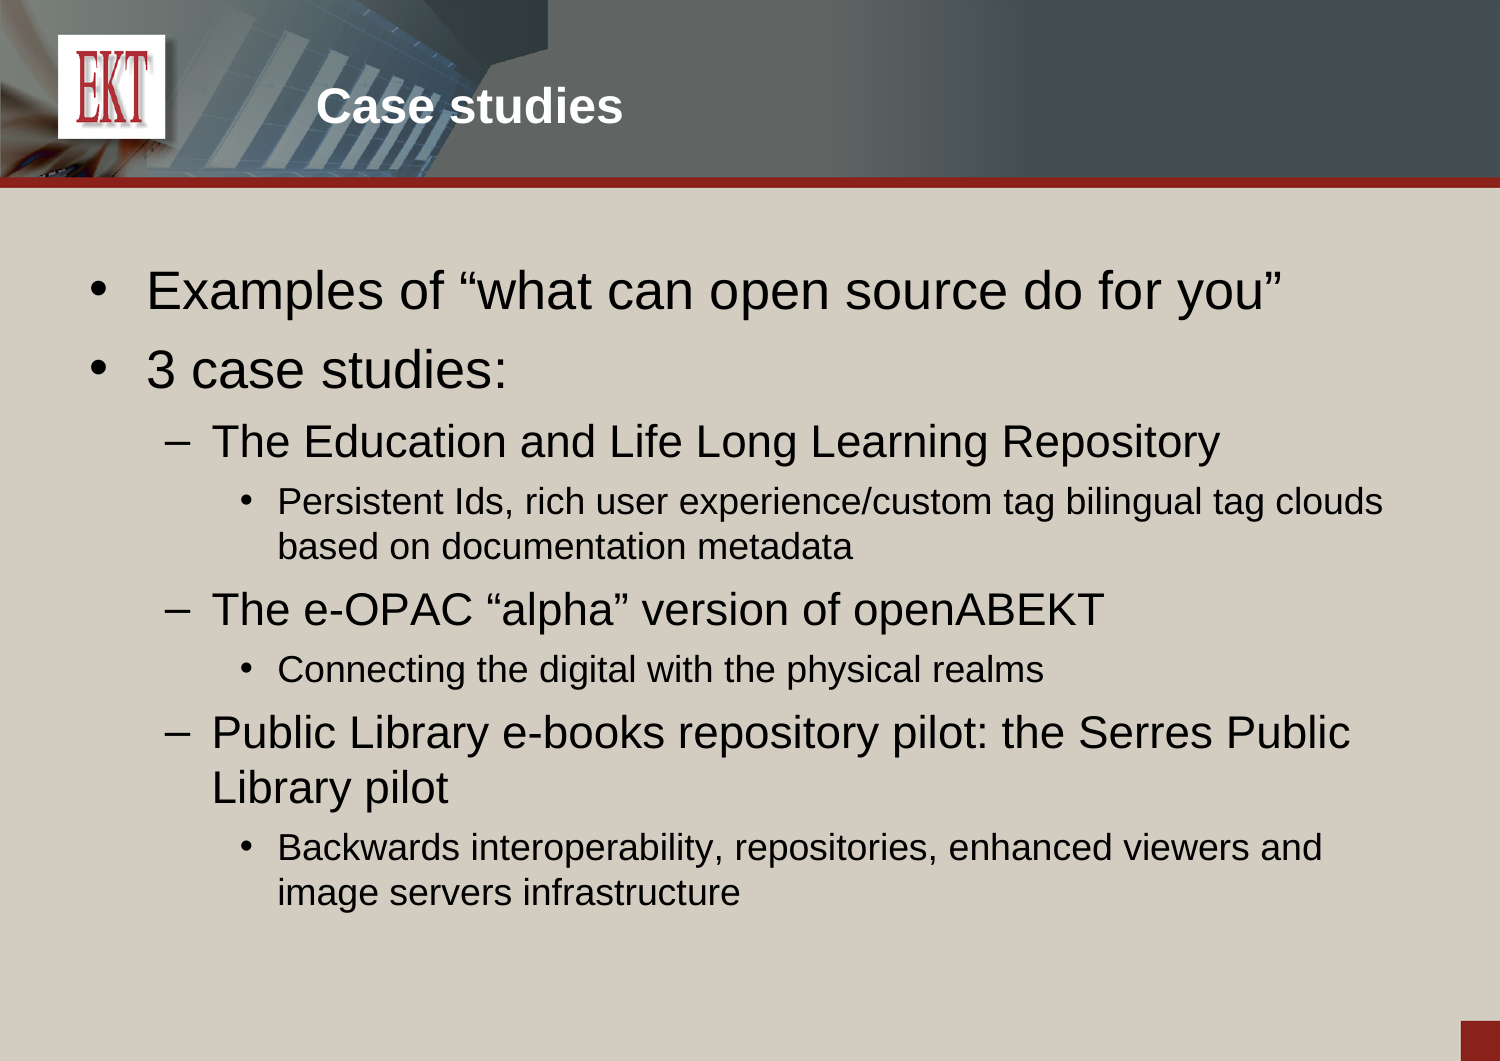

# Case studies
Examples of “what can open source do for you”
3 case studies:
The Education and Life Long Learning Repository
Persistent Ids, rich user experience/custom tag bilingual tag clouds based on documentation metadata
The e-OPAC “alpha” version of openABEKT
Connecting the digital with the physical realms
Public Library e-books repository pilot: the Serres Public Library pilot
Backwards interoperability, repositories, enhanced viewers and image servers infrastructure